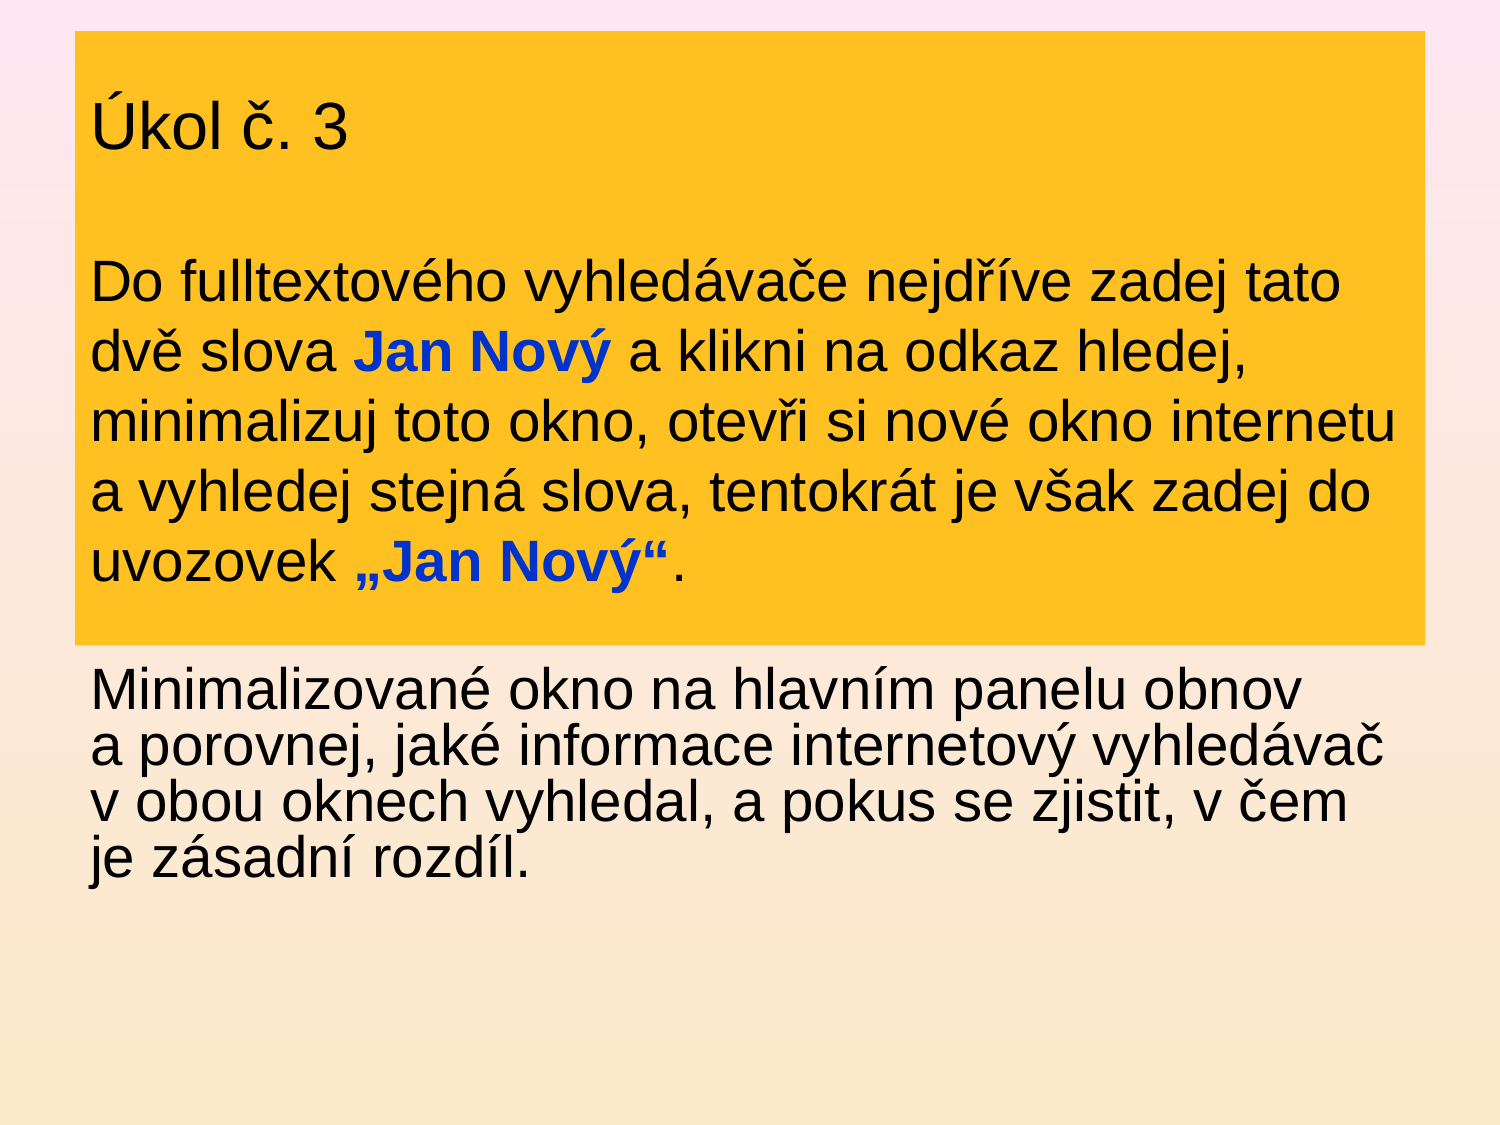

# Úkol č. 3 Do fulltextového vyhledávače nejdříve zadej tato dvě slova Jan Nový a klikni na odkaz hledej, minimalizuj toto okno, otevři si nové okno internetu a vyhledej stejná slova, tentokrát je však zadej do uvozovek „Jan Nový“.
Minimalizované okno na hlavním panelu obnov
a porovnej, jaké informace internetový vyhledávač v obou oknech vyhledal, a pokus se zjistit, v čem je zásadní rozdíl.